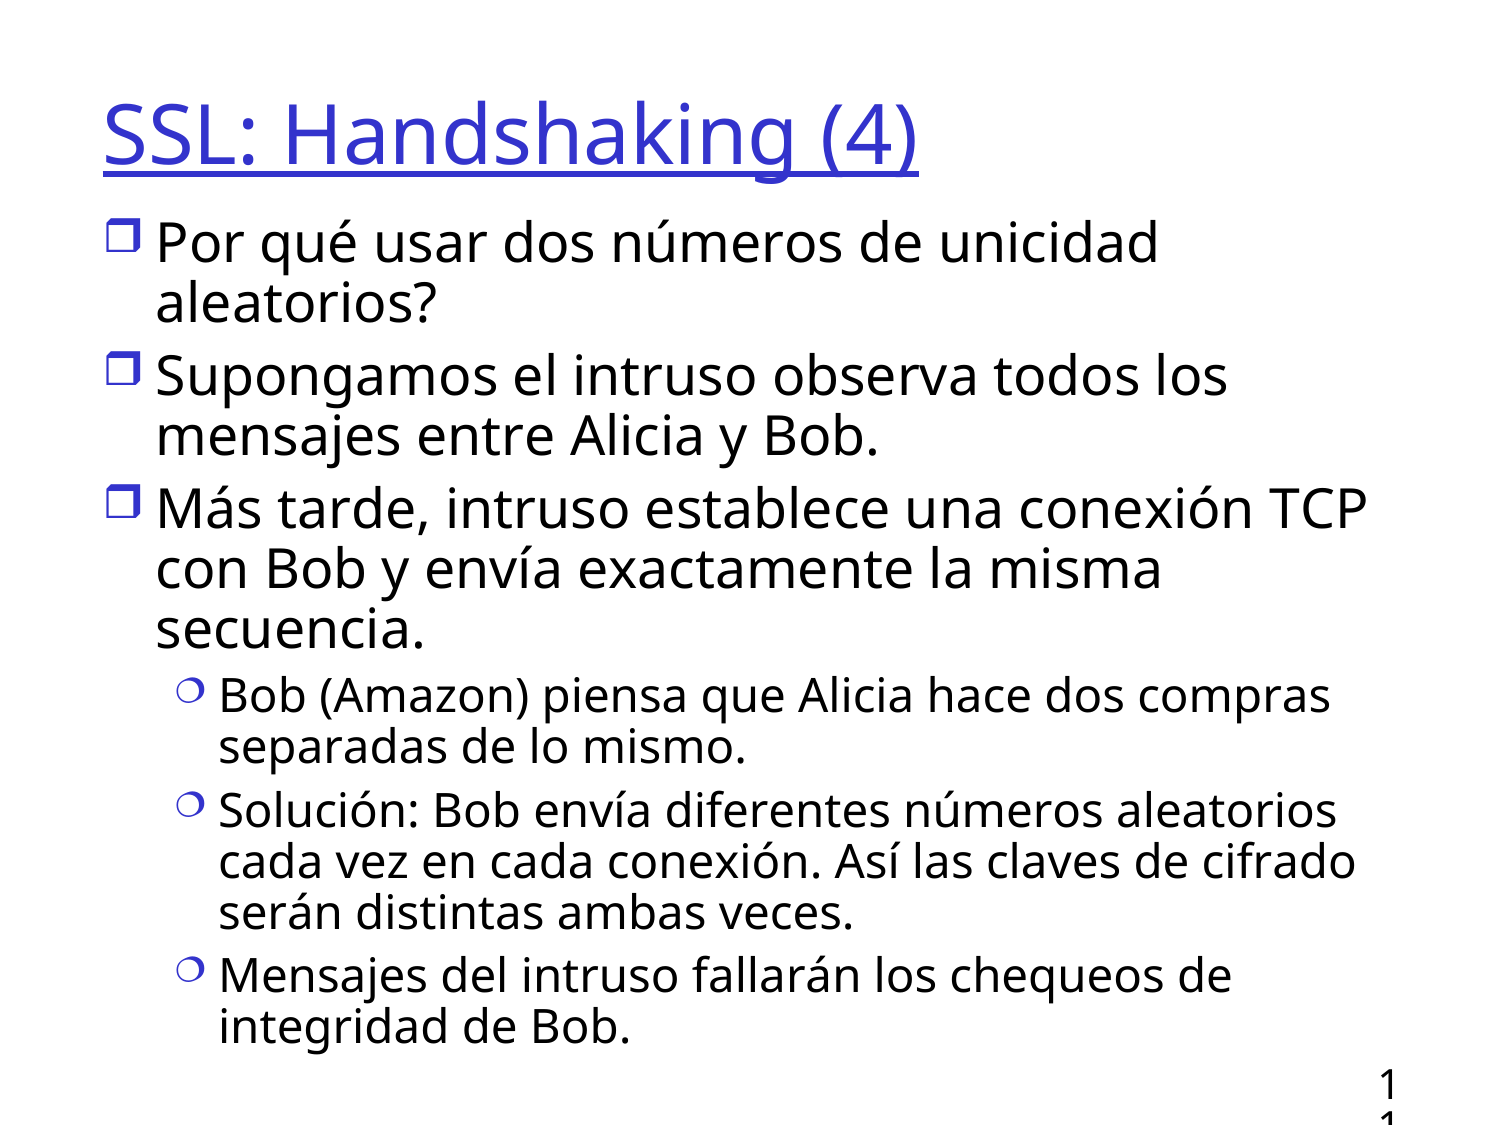

# SSL: Handshaking (4)
Por qué usar dos números de unicidad aleatorios?
Supongamos el intruso observa todos los mensajes entre Alicia y Bob.
Más tarde, intruso establece una conexión TCP con Bob y envía exactamente la misma secuencia.
Bob (Amazon) piensa que Alicia hace dos compras separadas de lo mismo.
Solución: Bob envía diferentes números aleatorios cada vez en cada conexión. Así las claves de cifrado serán distintas ambas veces.
Mensajes del intruso fallarán los chequeos de integridad de Bob.
11